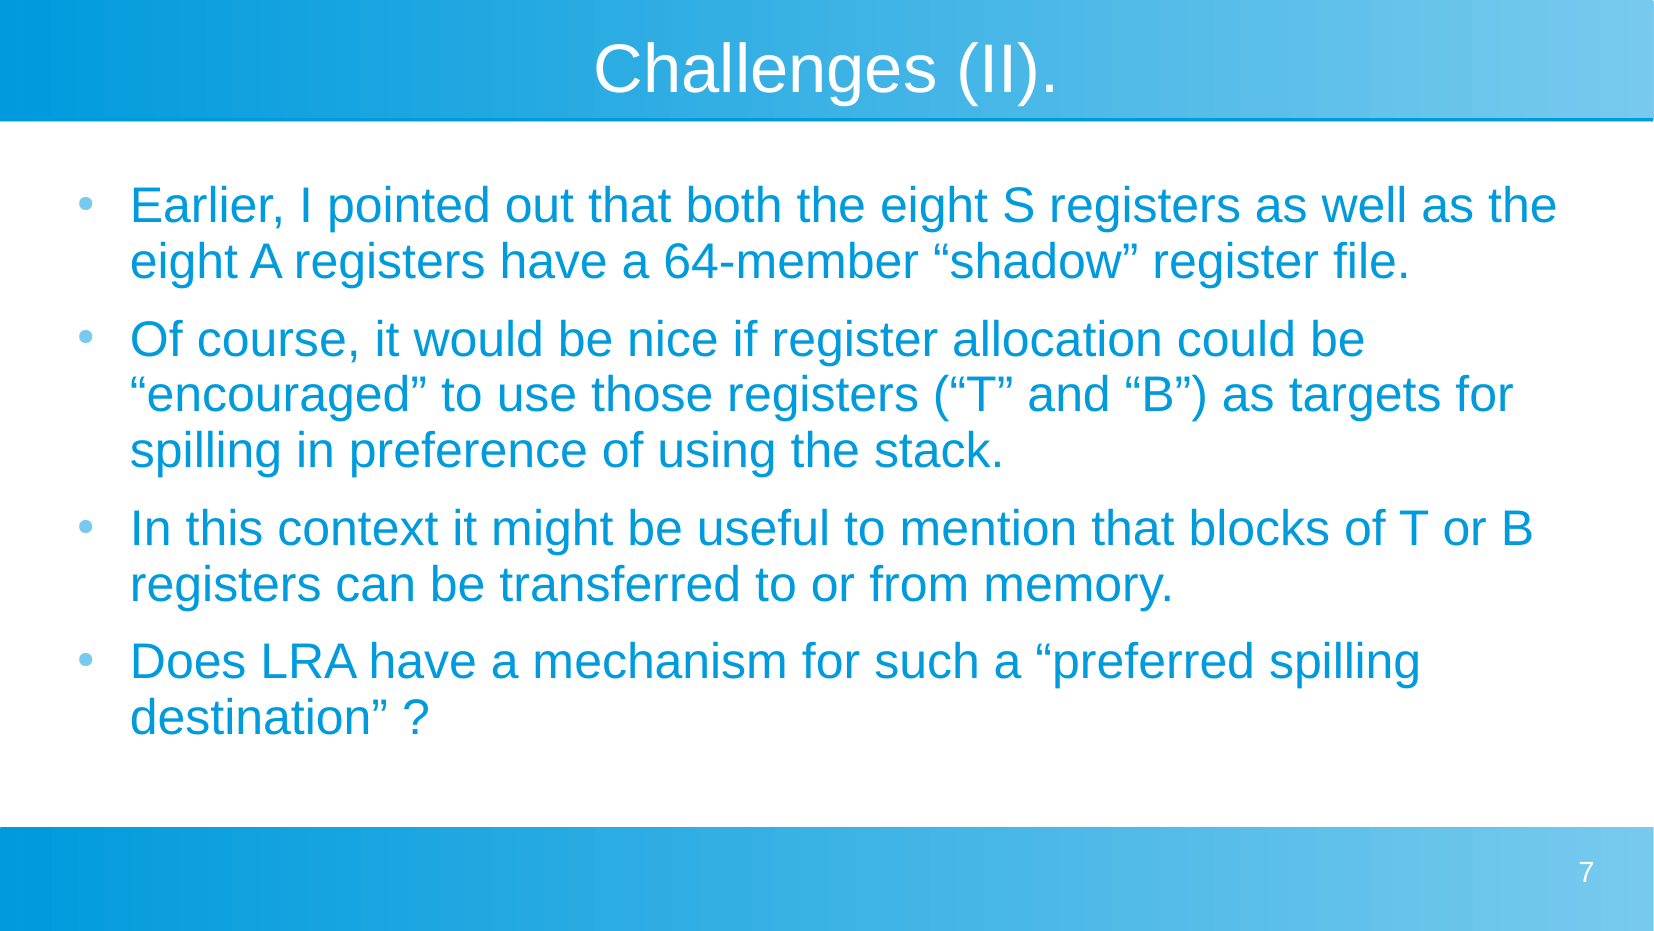

# Challenges (II).
Earlier, I pointed out that both the eight S registers as well as the eight A registers have a 64-member “shadow” register file.
Of course, it would be nice if register allocation could be “encouraged” to use those registers (“T” and “B”) as targets for spilling in preference of using the stack.
In this context it might be useful to mention that blocks of T or B registers can be transferred to or from memory.
Does LRA have a mechanism for such a “preferred spilling destination” ?
7